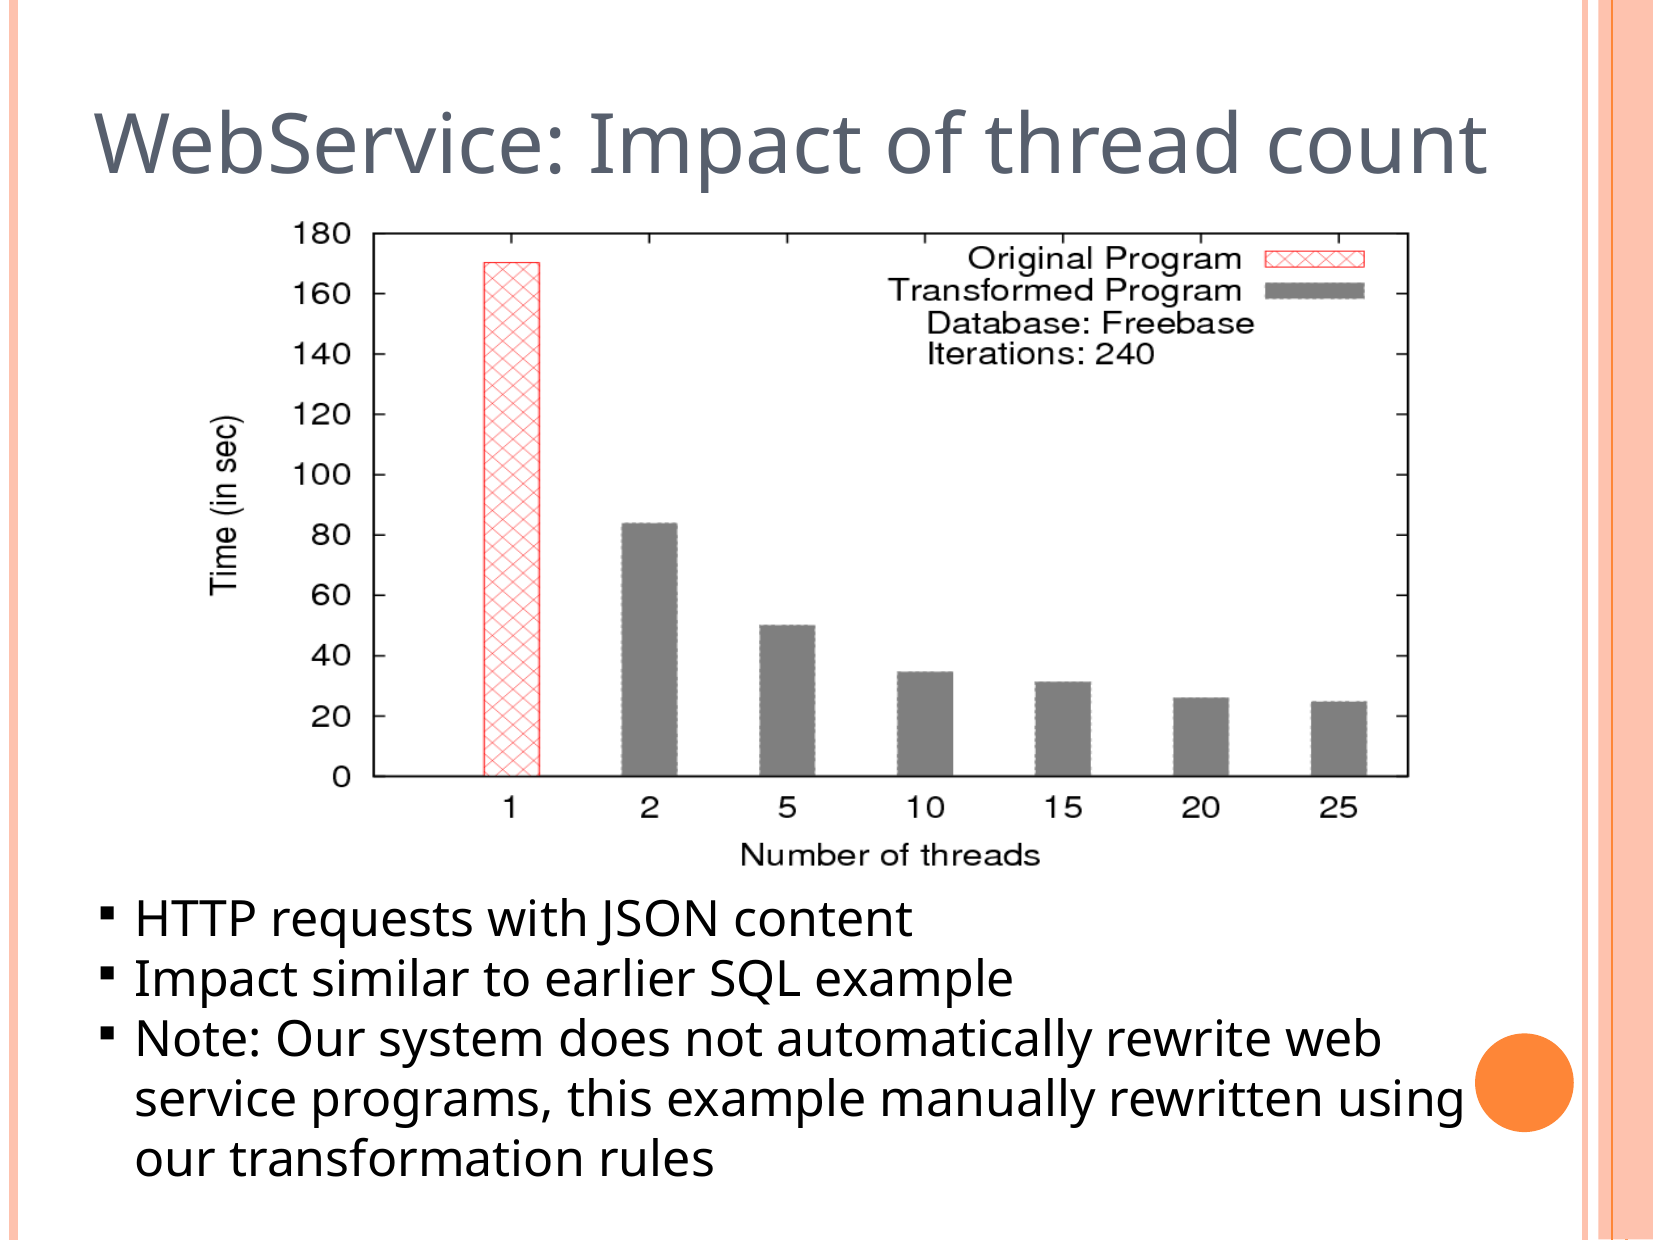

WebService: Impact of thread count
HTTP requests with JSON content
Impact similar to earlier SQL example
Note: Our system does not automatically rewrite web service programs, this example manually rewritten using our transformation rules